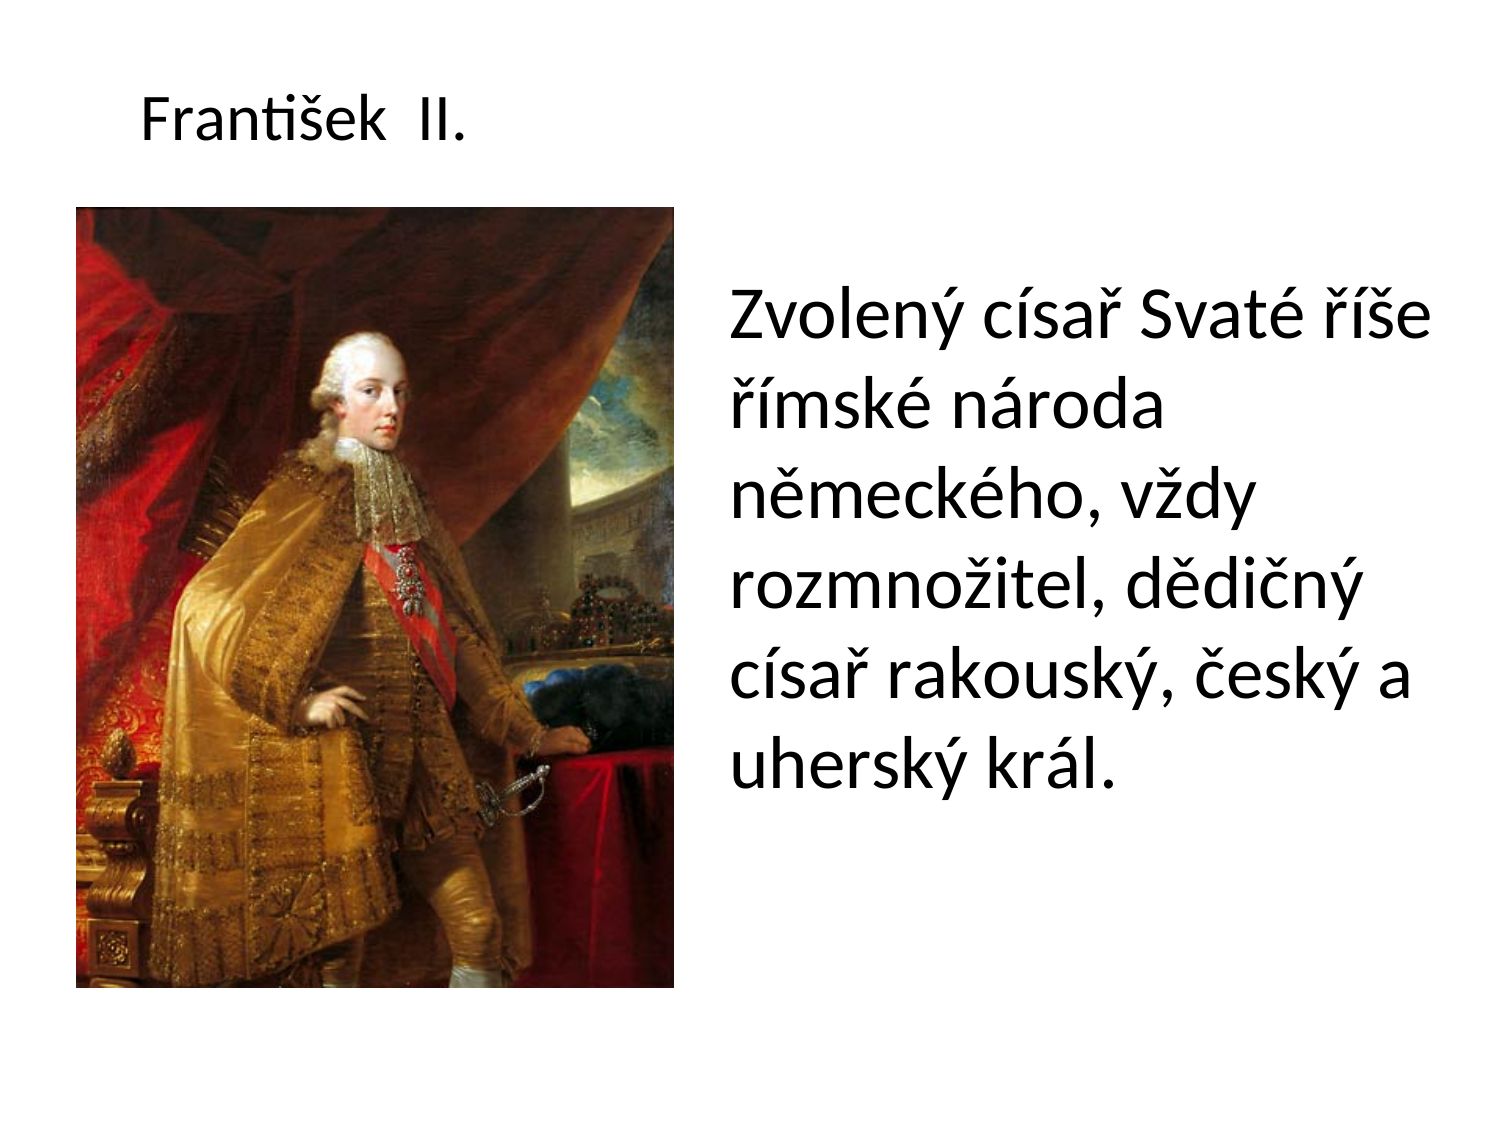

František II.
Zvolený císař Svaté říše římské národa německého, vždy rozmnožitel, dědičný císař rakouský, český a uherský král.